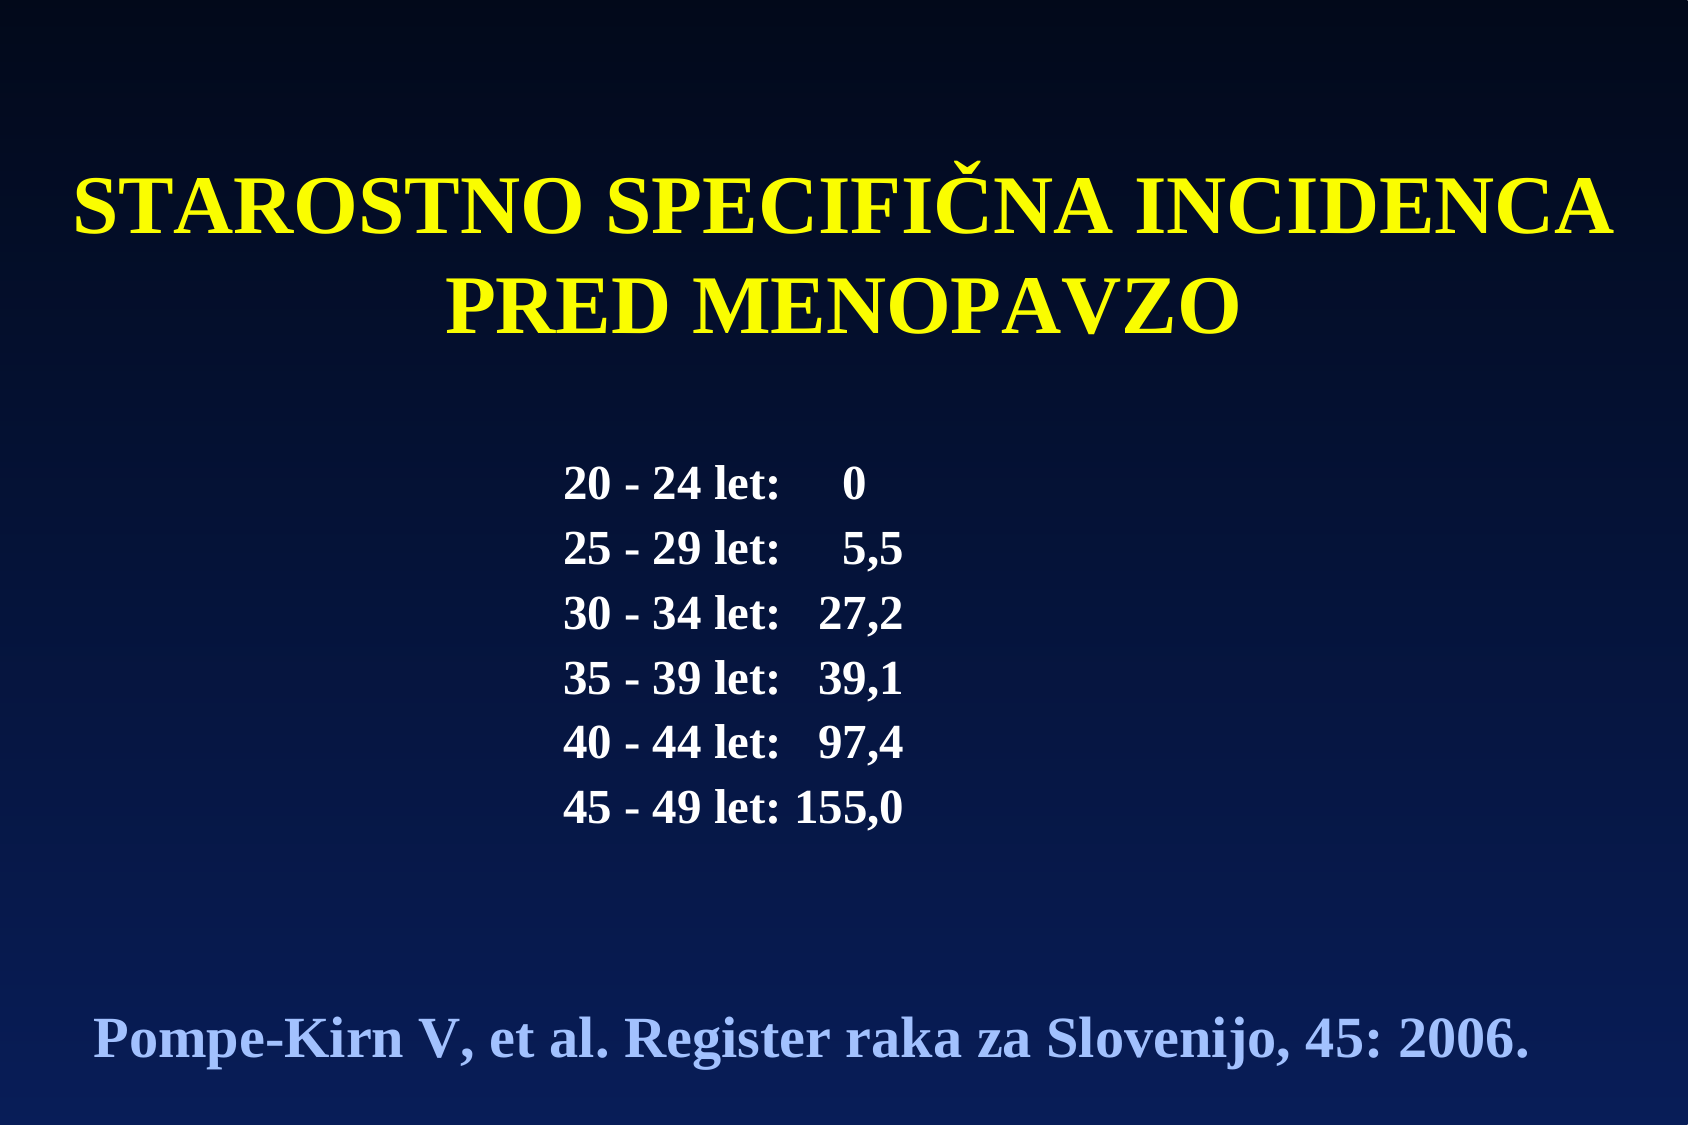

# STAROSTNO SPECIFIČNA INCIDENCA PRED MENOPAVZO
20 - 24 let: 0
25 - 29 let: 5,5
30 - 34 let: 27,2
35 - 39 let: 39,1
40 - 44 let: 97,4
45 - 49 let: 155,0
Pompe-Kirn V, et al. Register raka za Slovenijo, 45: 2006.